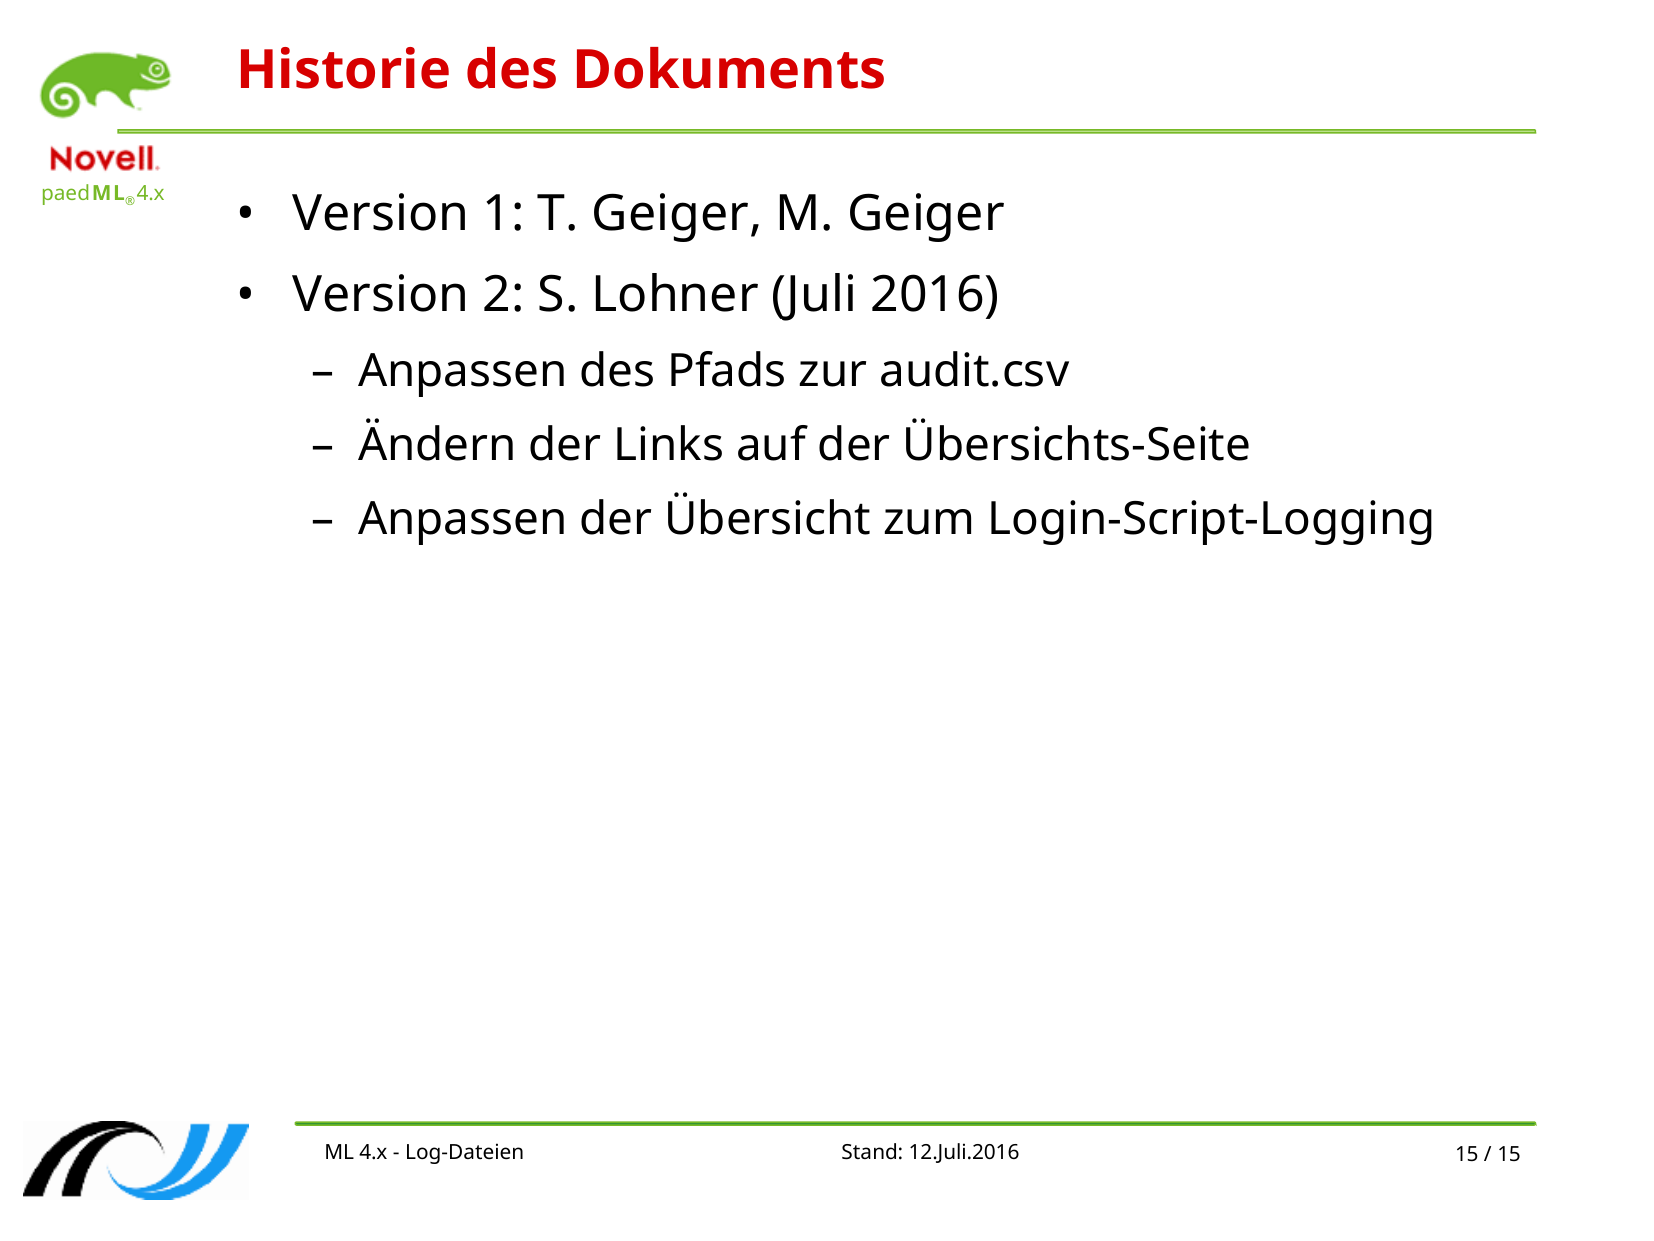

# Historie des Dokuments
Version 1: T. Geiger, M. Geiger
Version 2: S. Lohner (Juli 2016)
Anpassen des Pfads zur audit.csv
Ändern der Links auf der Übersichts-Seite
Anpassen der Übersicht zum Login-Script-Logging
ML 4.x - Log-Dateien
12.Juli.2016
15